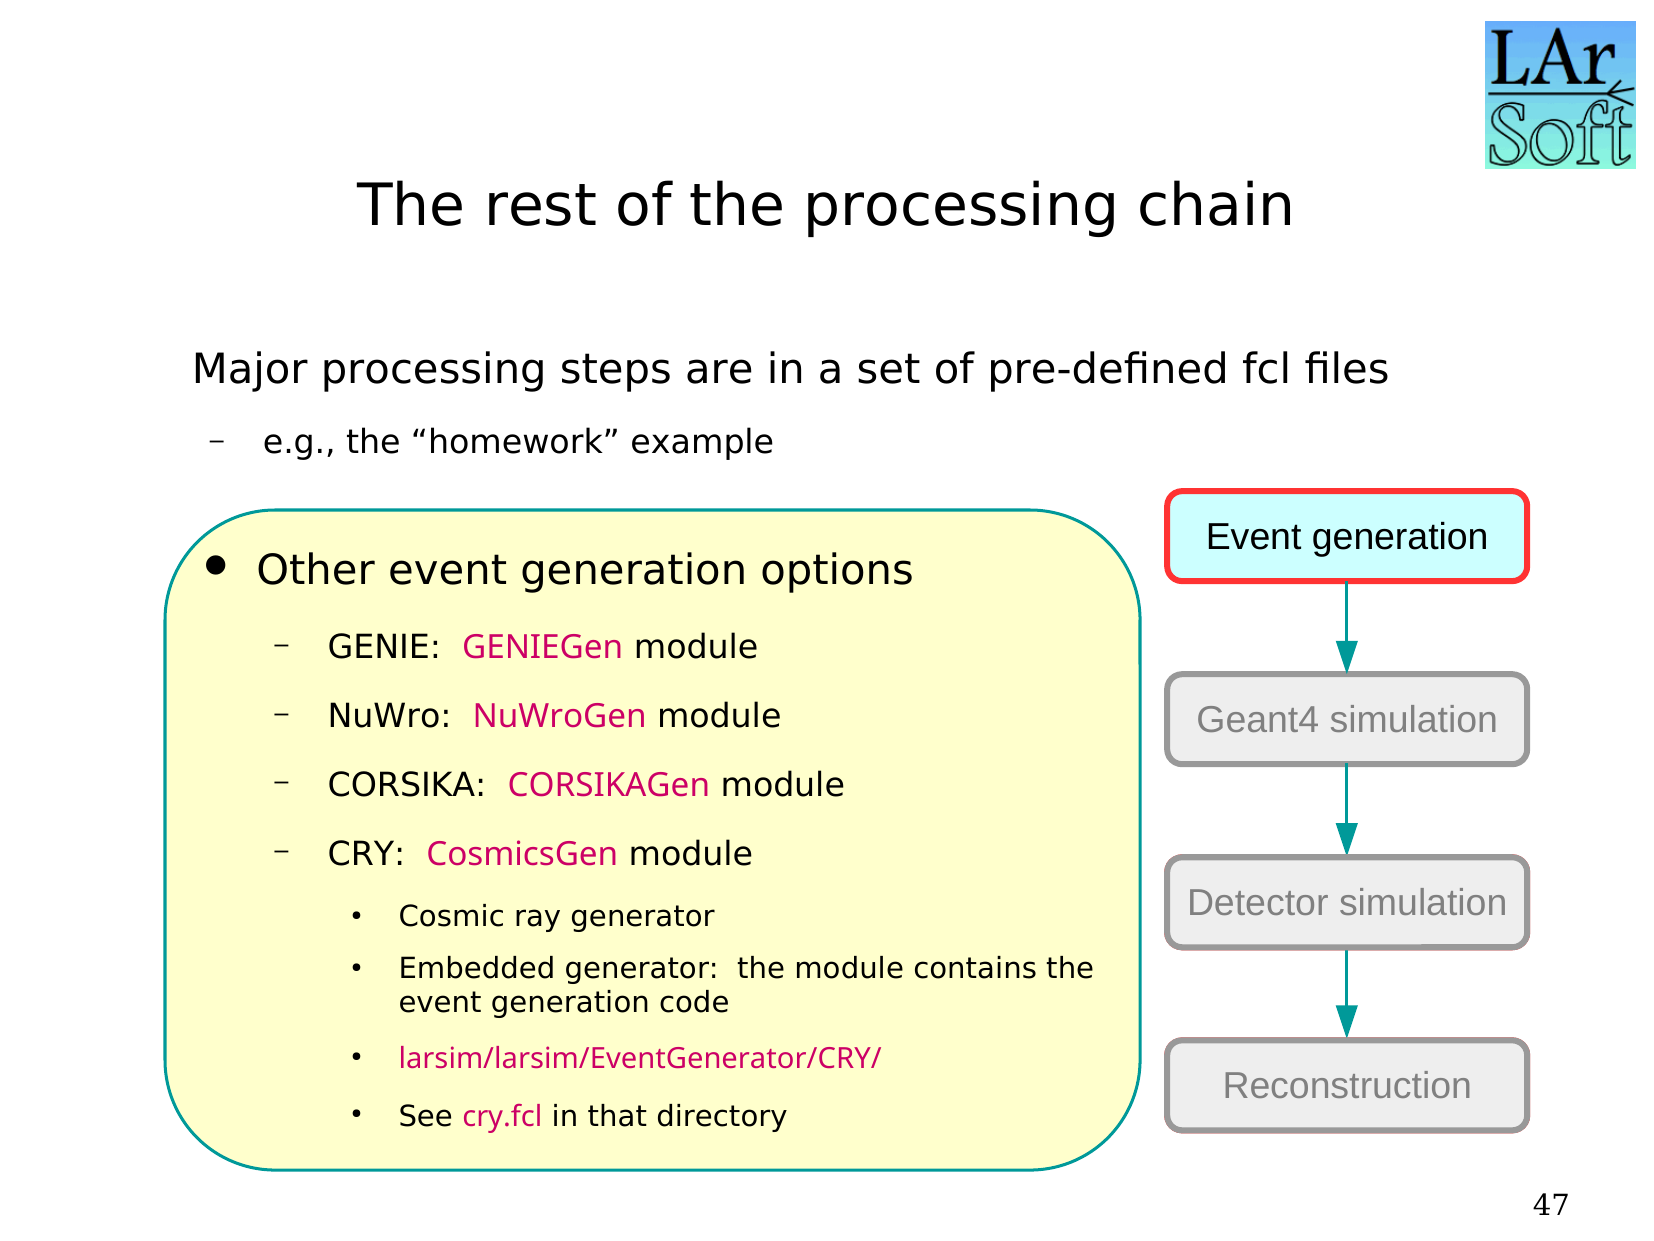

# The rest of the processing chain
Major processing steps are in a set of pre-defined fcl files
e.g., the “homework” example
Event generation
Other event generation options
GENIE: GENIEGen module
NuWro: NuWroGen module
CORSIKA: CORSIKAGen module
CRY: CosmicsGen module
Cosmic ray generator
Embedded generator: the module contains the event generation code
larsim/larsim/EventGenerator/CRY/
See cry.fcl in that directory
Geant4 simulation
Detector simulation
Detector simulation
Reconstruction
Reconstruction
47